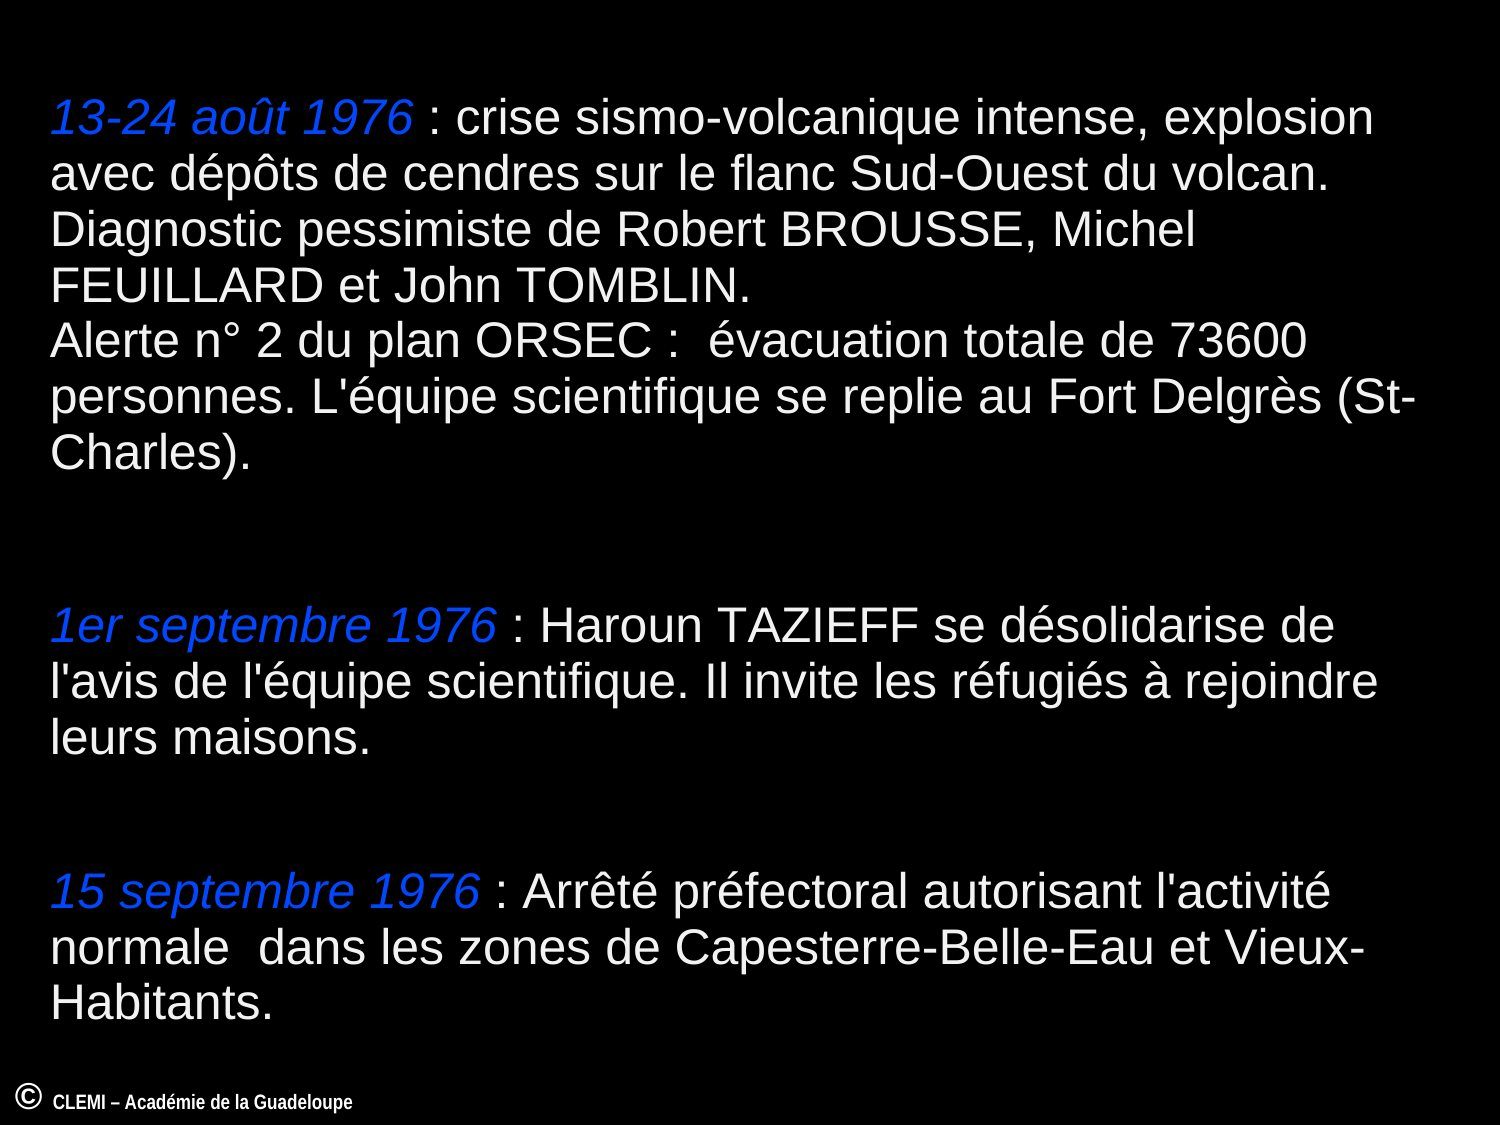

13-24 août 1976 : crise sismo-volcanique intense, explosion avec dépôts de cendres sur le flanc Sud-Ouest du volcan. Diagnostic pessimiste de Robert BROUSSE, Michel FEUILLARD et John TOMBLIN.
Alerte n° 2 du plan ORSEC : évacuation totale de 73600 personnes. L'équipe scientifique se replie au Fort Delgrès (St-Charles).
1er septembre 1976 : Haroun TAZIEFF se désolidarise de l'avis de l'équipe scientifique. Il invite les réfugiés à rejoindre leurs maisons.
15 septembre 1976 : Arrêté préfectoral autorisant l'activité normale dans les zones de Capesterre-Belle-Eau et Vieux-Habitants.
© CLEMI – Académie de la Guadeloupe